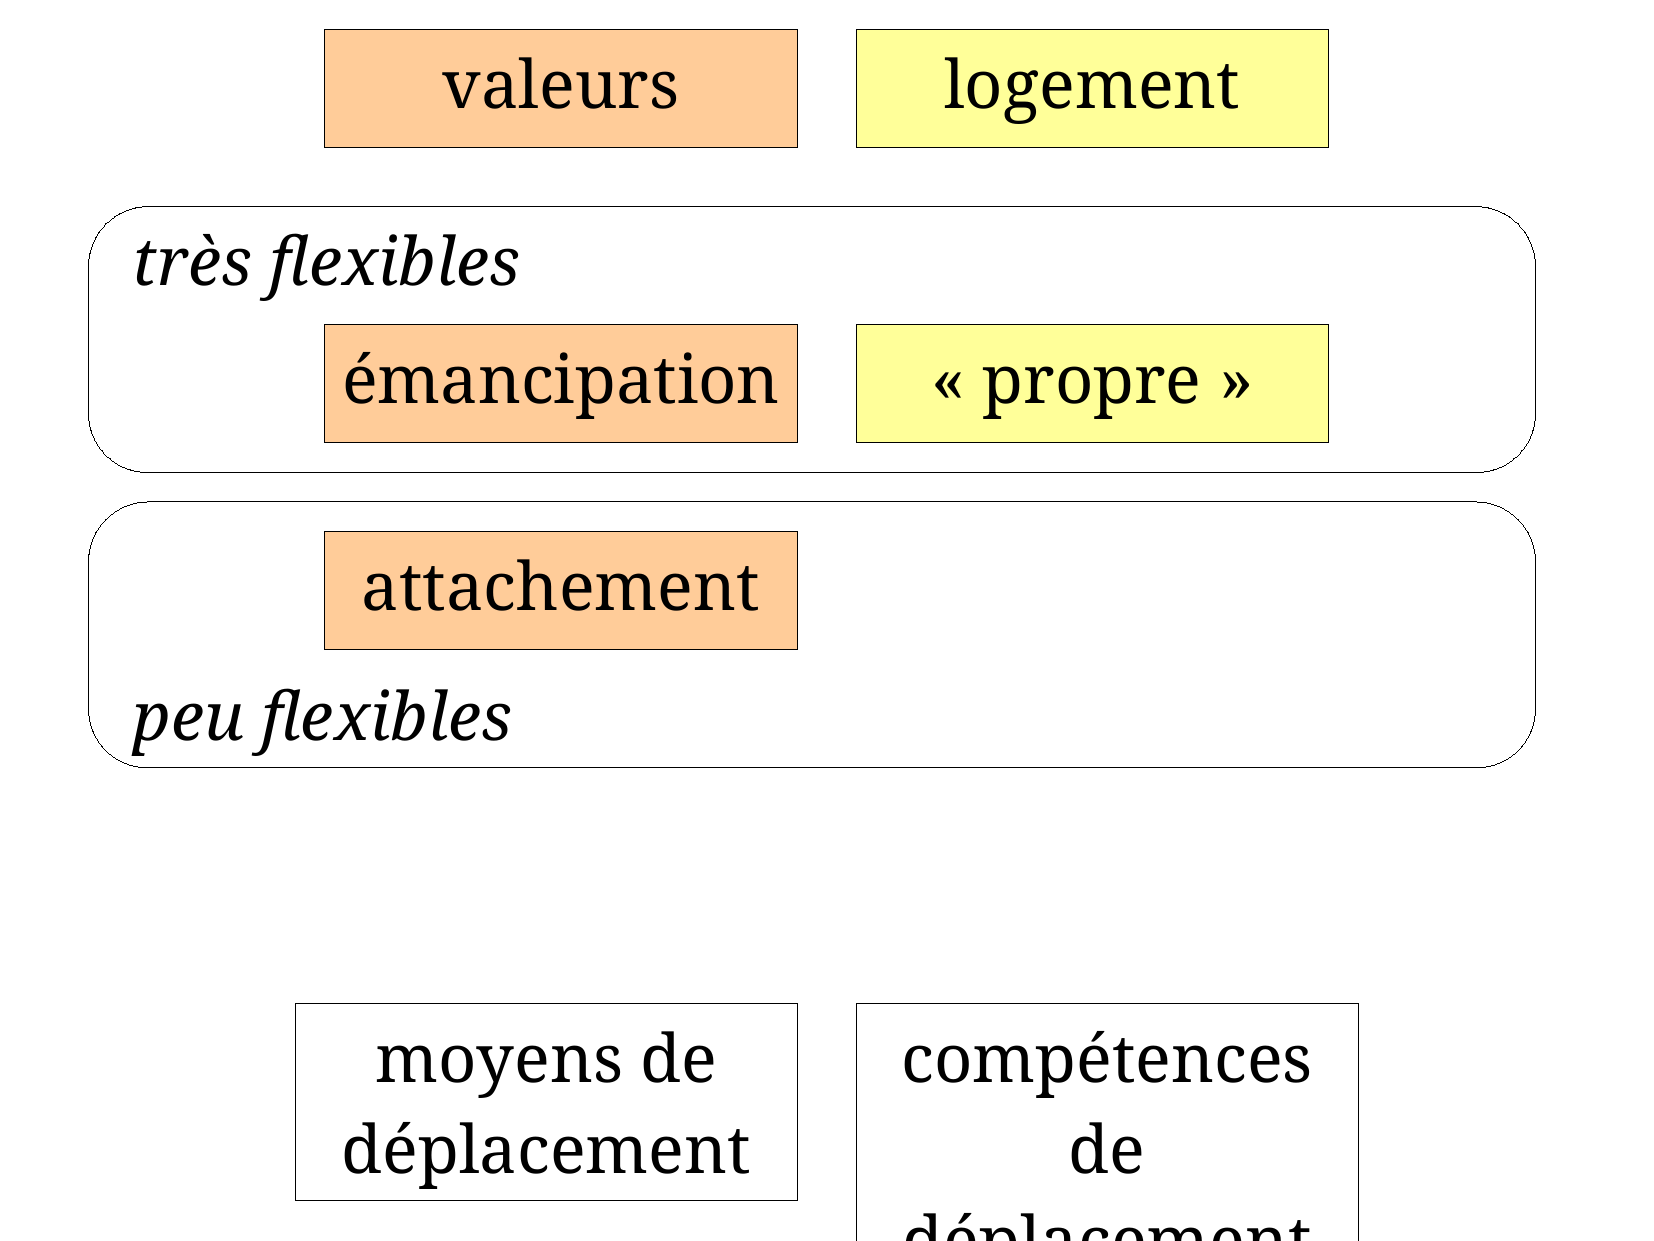

valeurs
logement
très flexibles
émancipation
« propre »
peu flexibles
attachement
moyens de déplacement
compétences de déplacement